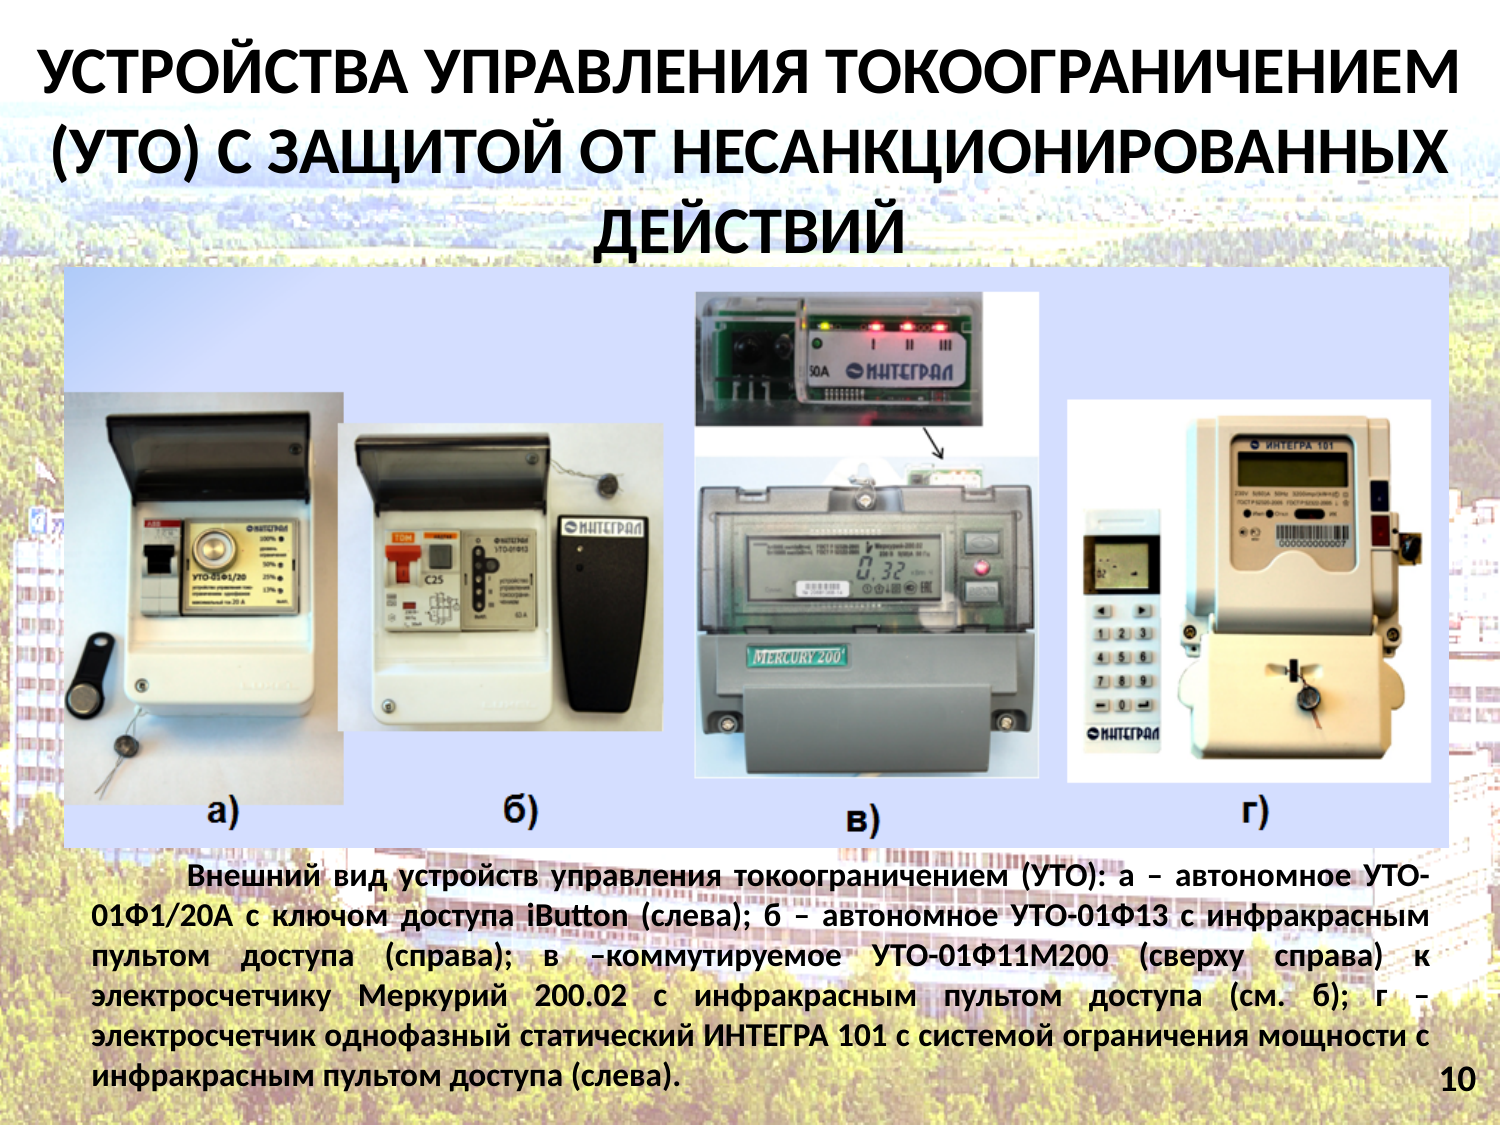

УСТРОЙСТВА УПРАВЛЕНИЯ ТОКООГРАНИЧЕНИЕМ (УТО) С ЗАЩИТОЙ ОТ НЕСАНКЦИОНИРОВАННЫХ ДЕЙСТВИЙ
 Внешний вид устройств управления токоограничением (УТО): а – автономное УТО-01Ф1/20А с ключом доступа iButton (слева); б – автономное УТО-01Ф13 с инфракрасным пультом доступа (справа); в –коммутируемое УТО-01Ф11М200 (сверху справа) к электросчетчику Меркурий 200.02 с инфракрасным пультом доступа (см. б); г – электросчетчик однофазный статический ИНТЕГРА 101 с системой ограничения мощности с инфракрасным пультом доступа (слева).
10